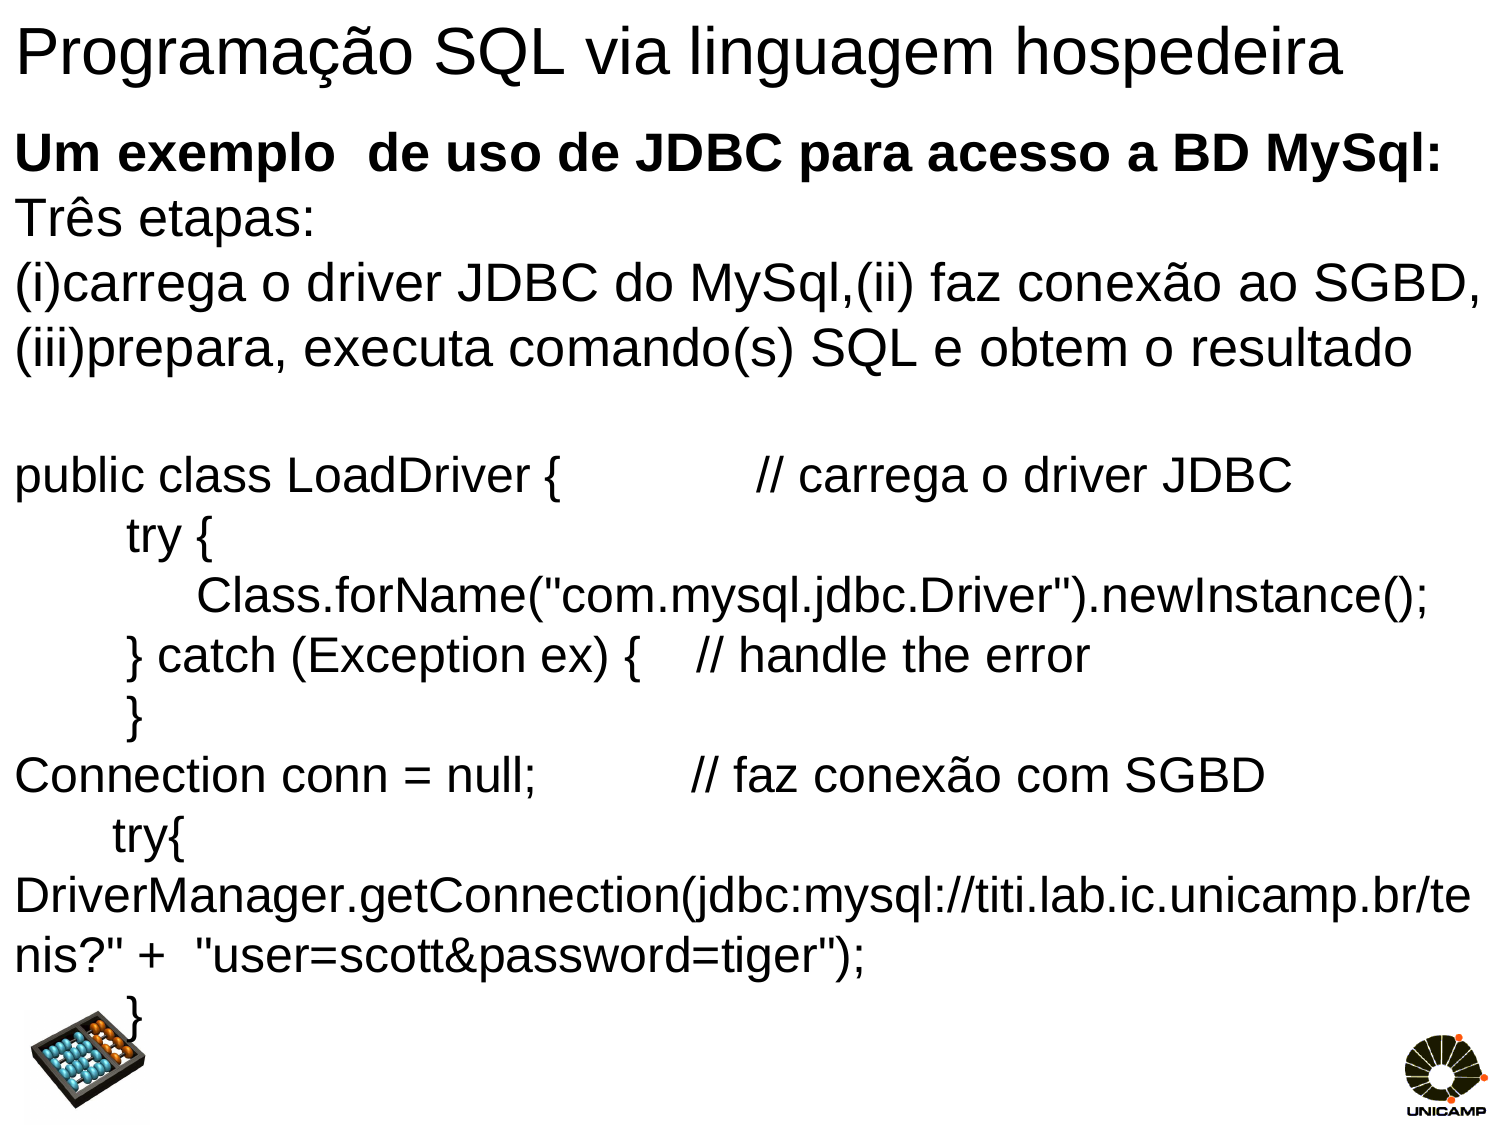

Programação SQL via linguagem hospedeira
Um exemplo de uso de JDBC para acesso a BD MySql:
Três etapas:
(i)carrega o driver JDBC do MySql,(ii) faz conexão ao SGBD, (iii)prepara, executa comando(s) SQL e obtem o resultado
public class LoadDriver { // carrega o driver JDBC
 try {
 Class.forName("com.mysql.jdbc.Driver").newInstance();
 } catch (Exception ex) { // handle the error
 }
Connection conn = null; // faz conexão com SGBD
 try{ 				 DriverManager.getConnection(jdbc:mysql://titi.lab.ic.unicamp.br/tenis?" + "user=scott&password=tiger");
 }